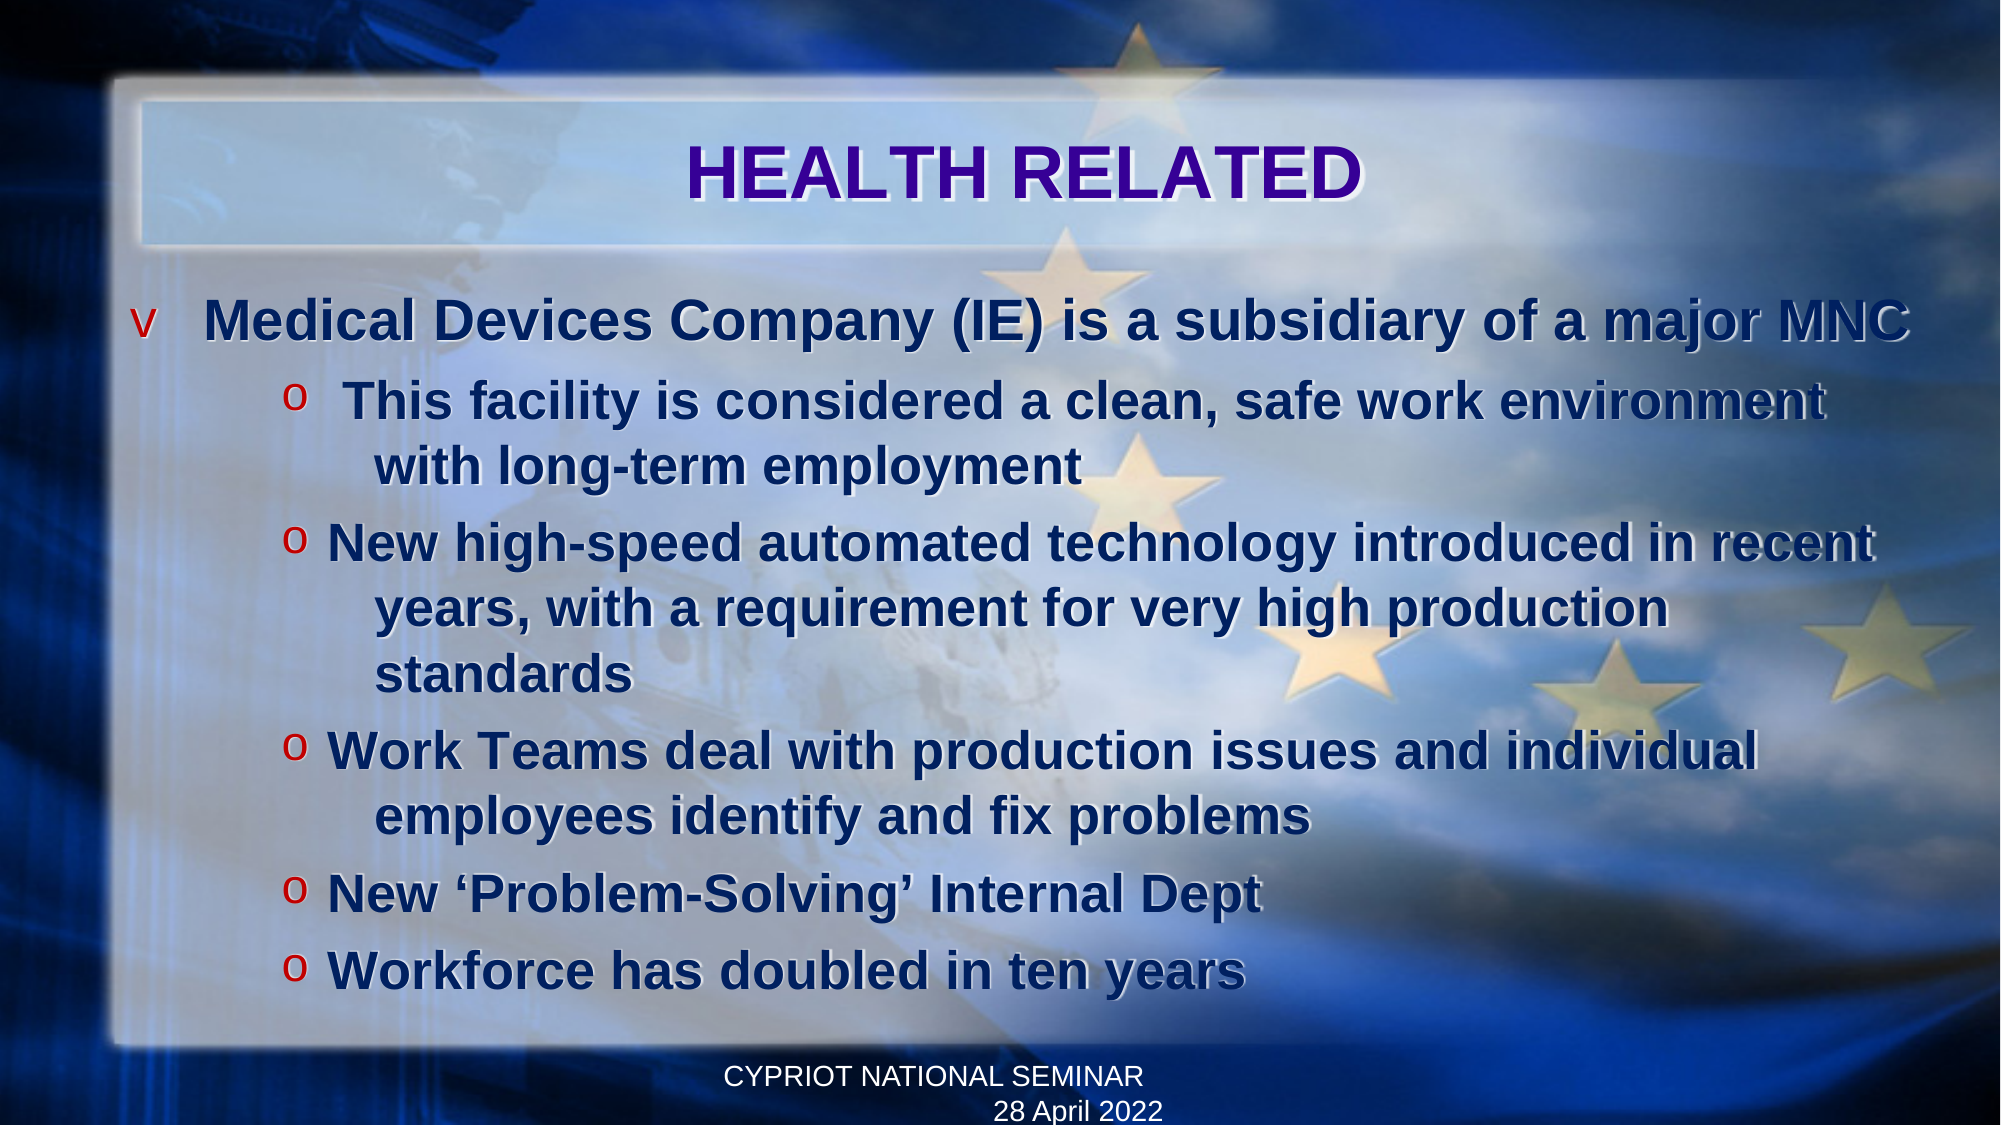

# HEALTH RELATED
 Medical Devices Company (IE) is a subsidiary of a major MNC
 This facility is considered a clean, safe work environment with long-term employment
New high-speed automated technology introduced in recent years, with a requirement for very high production standards
Work Teams deal with production issues and individual employees identify and fix problems
New ‘Problem-Solving’ Internal Dept
Workforce has doubled in ten years
CYPRIOT NATIONAL SEMINAR 28 April 2022